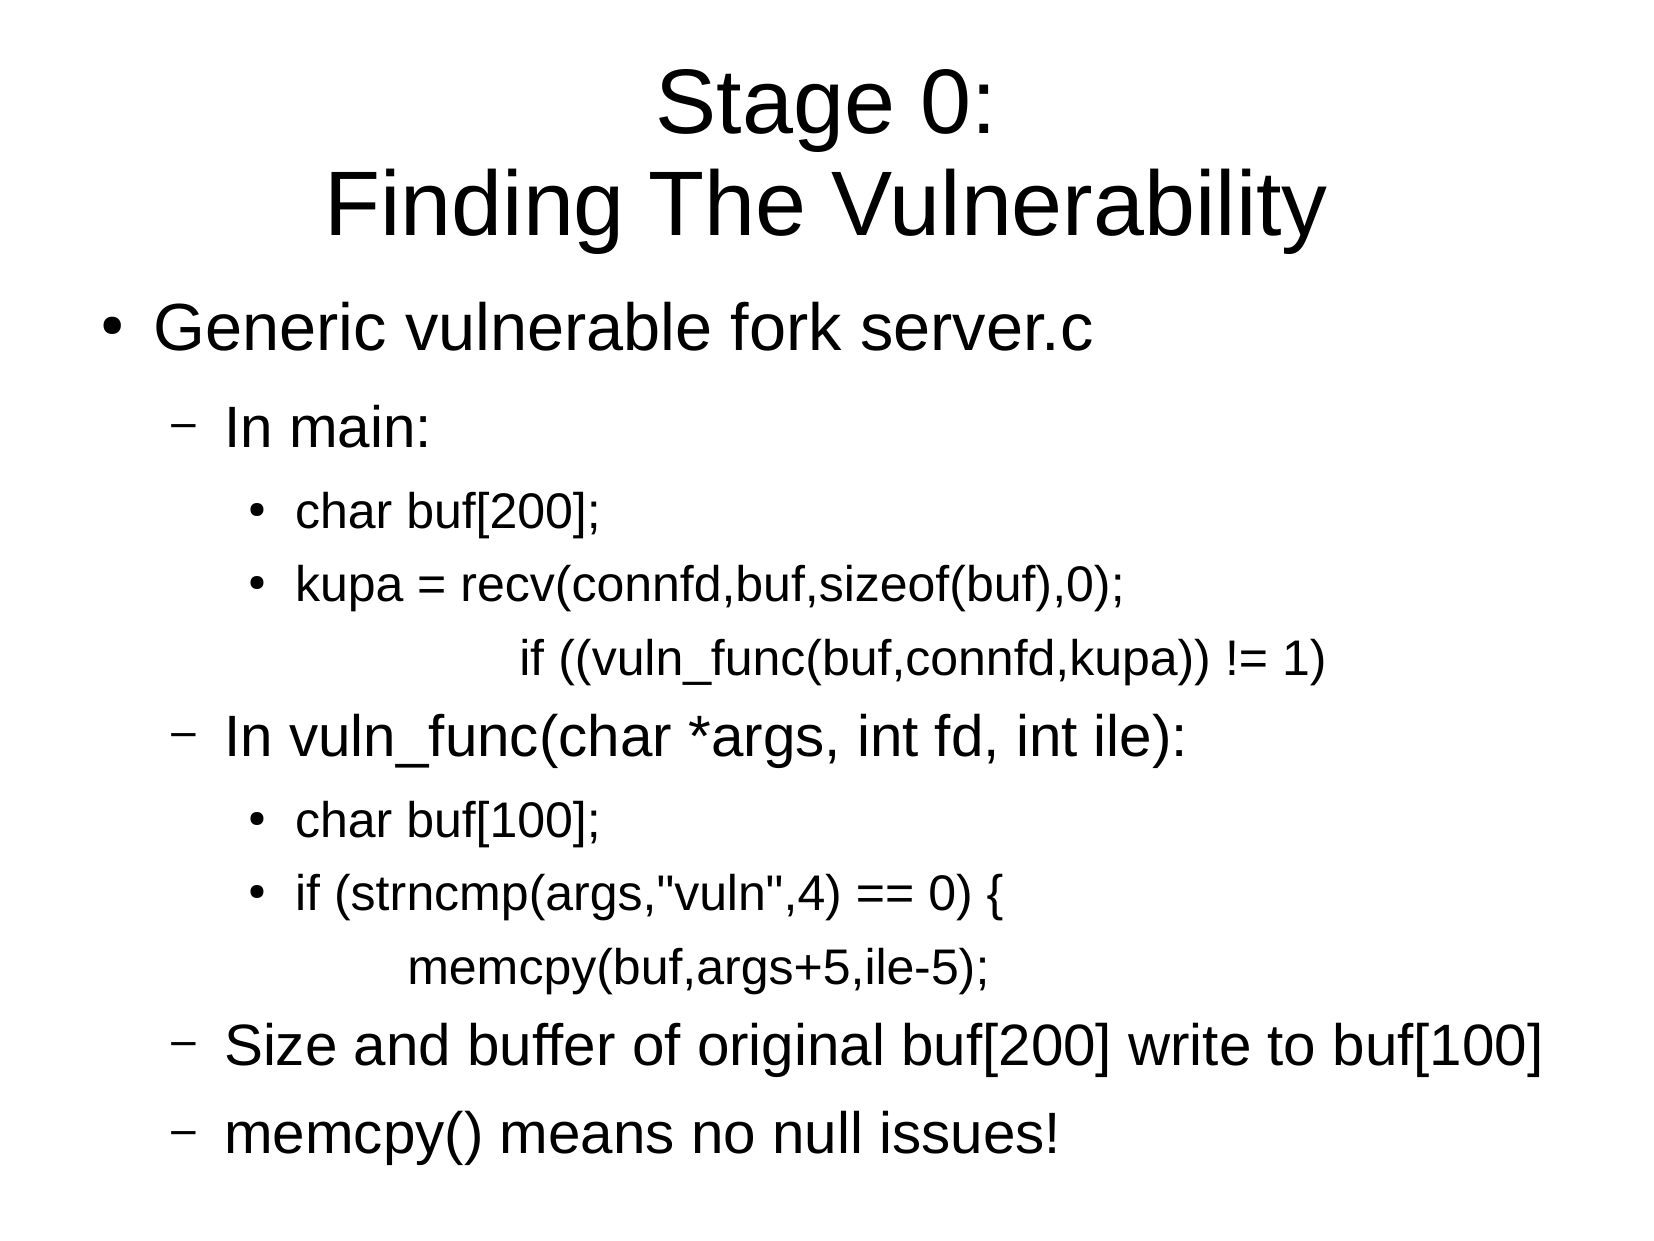

# Stage 0: Finding The Vulnerability
Generic vulnerable fork server.c
In main:
char buf[200];
kupa = recv(connfd,buf,sizeof(buf),0);
 if ((vuln_func(buf,connfd,kupa)) != 1)
In vuln_func(char *args, int fd, int ile):
char buf[100];
if (strncmp(args,"vuln",4) == 0) {
 memcpy(buf,args+5,ile-5);
Size and buffer of original buf[200] write to buf[100]
memcpy() means no null issues!